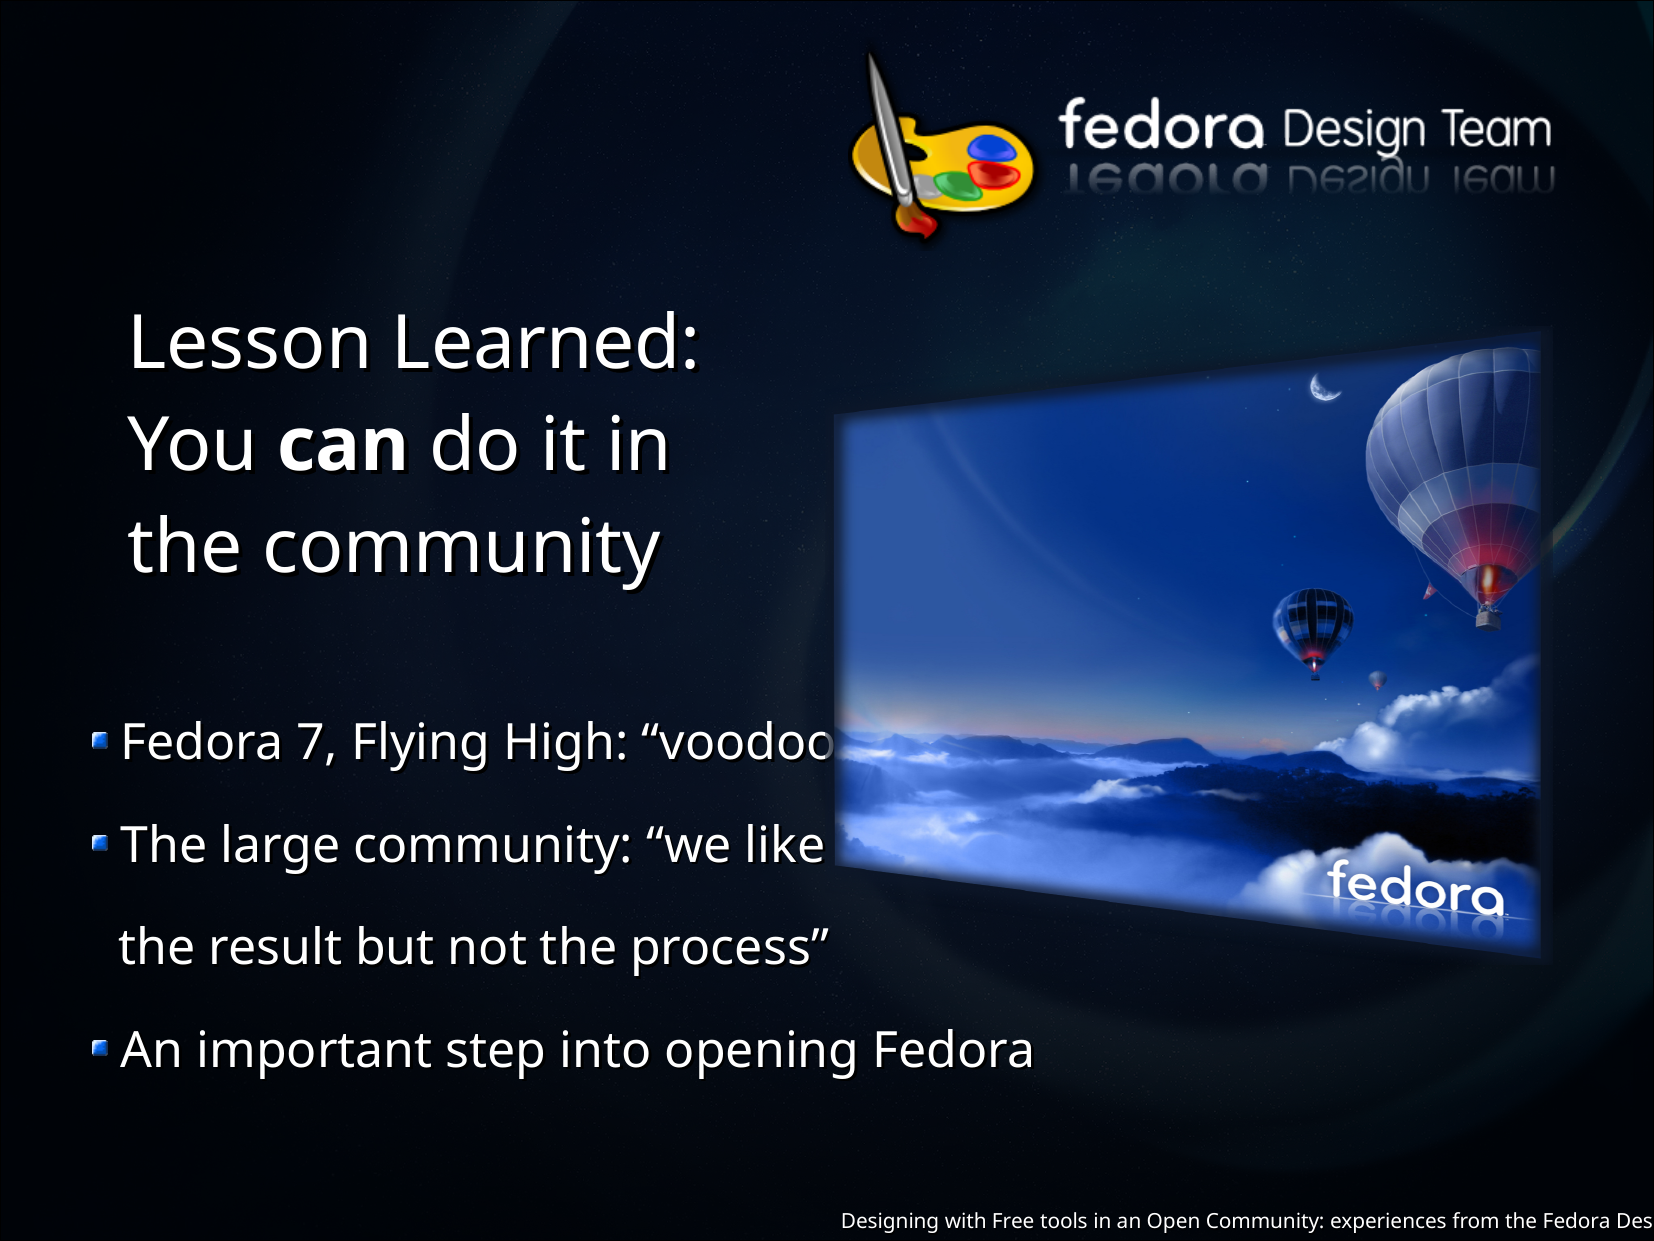

Lesson Learned:
You can do it in
the community
 Fedora 7, Flying High: “voodoo”
 The large community: “we like
 the result but not the process”
 An important step into opening Fedora
Designing with Free tools in an Open Community: experiences from the Fedora Design Team